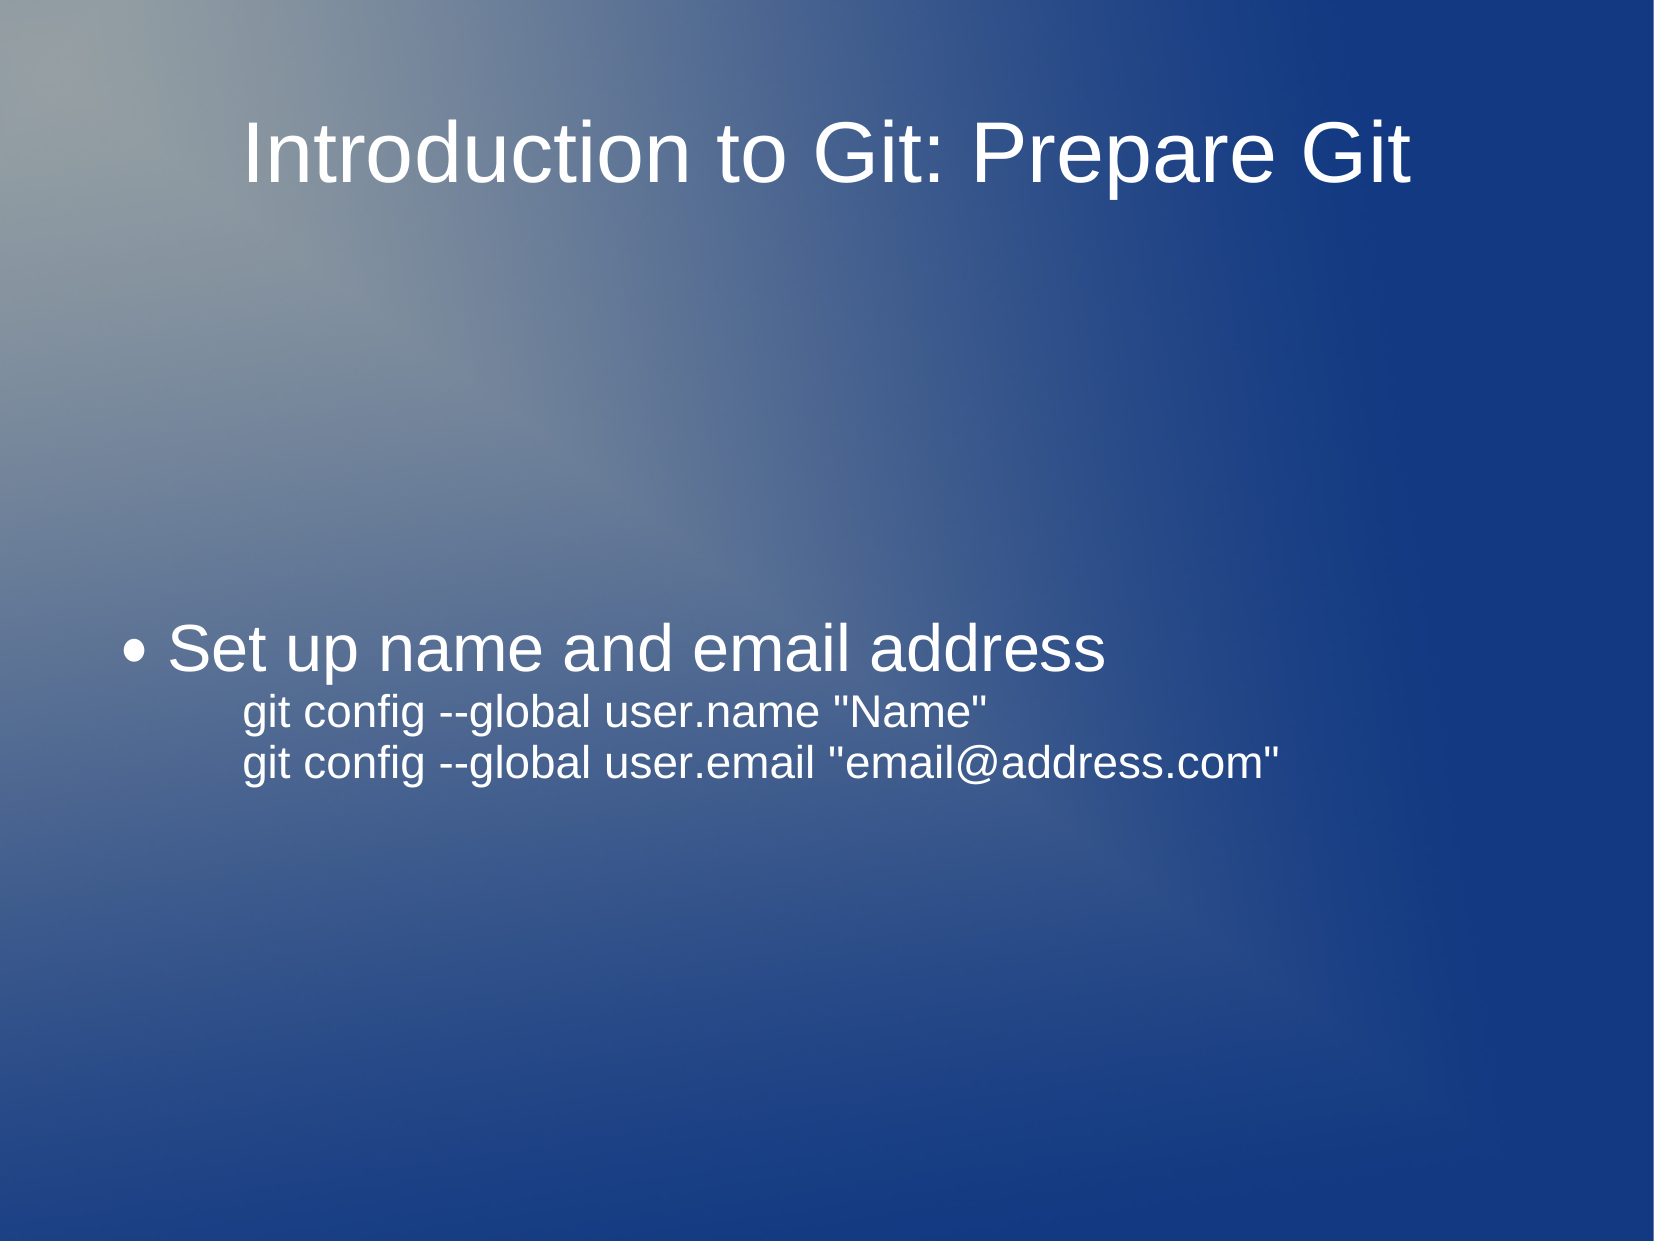

# Introduction to Git: Prepare Git
Set up name and email address
git config --global user.name "Name"
git config --global user.email "email@address.com"